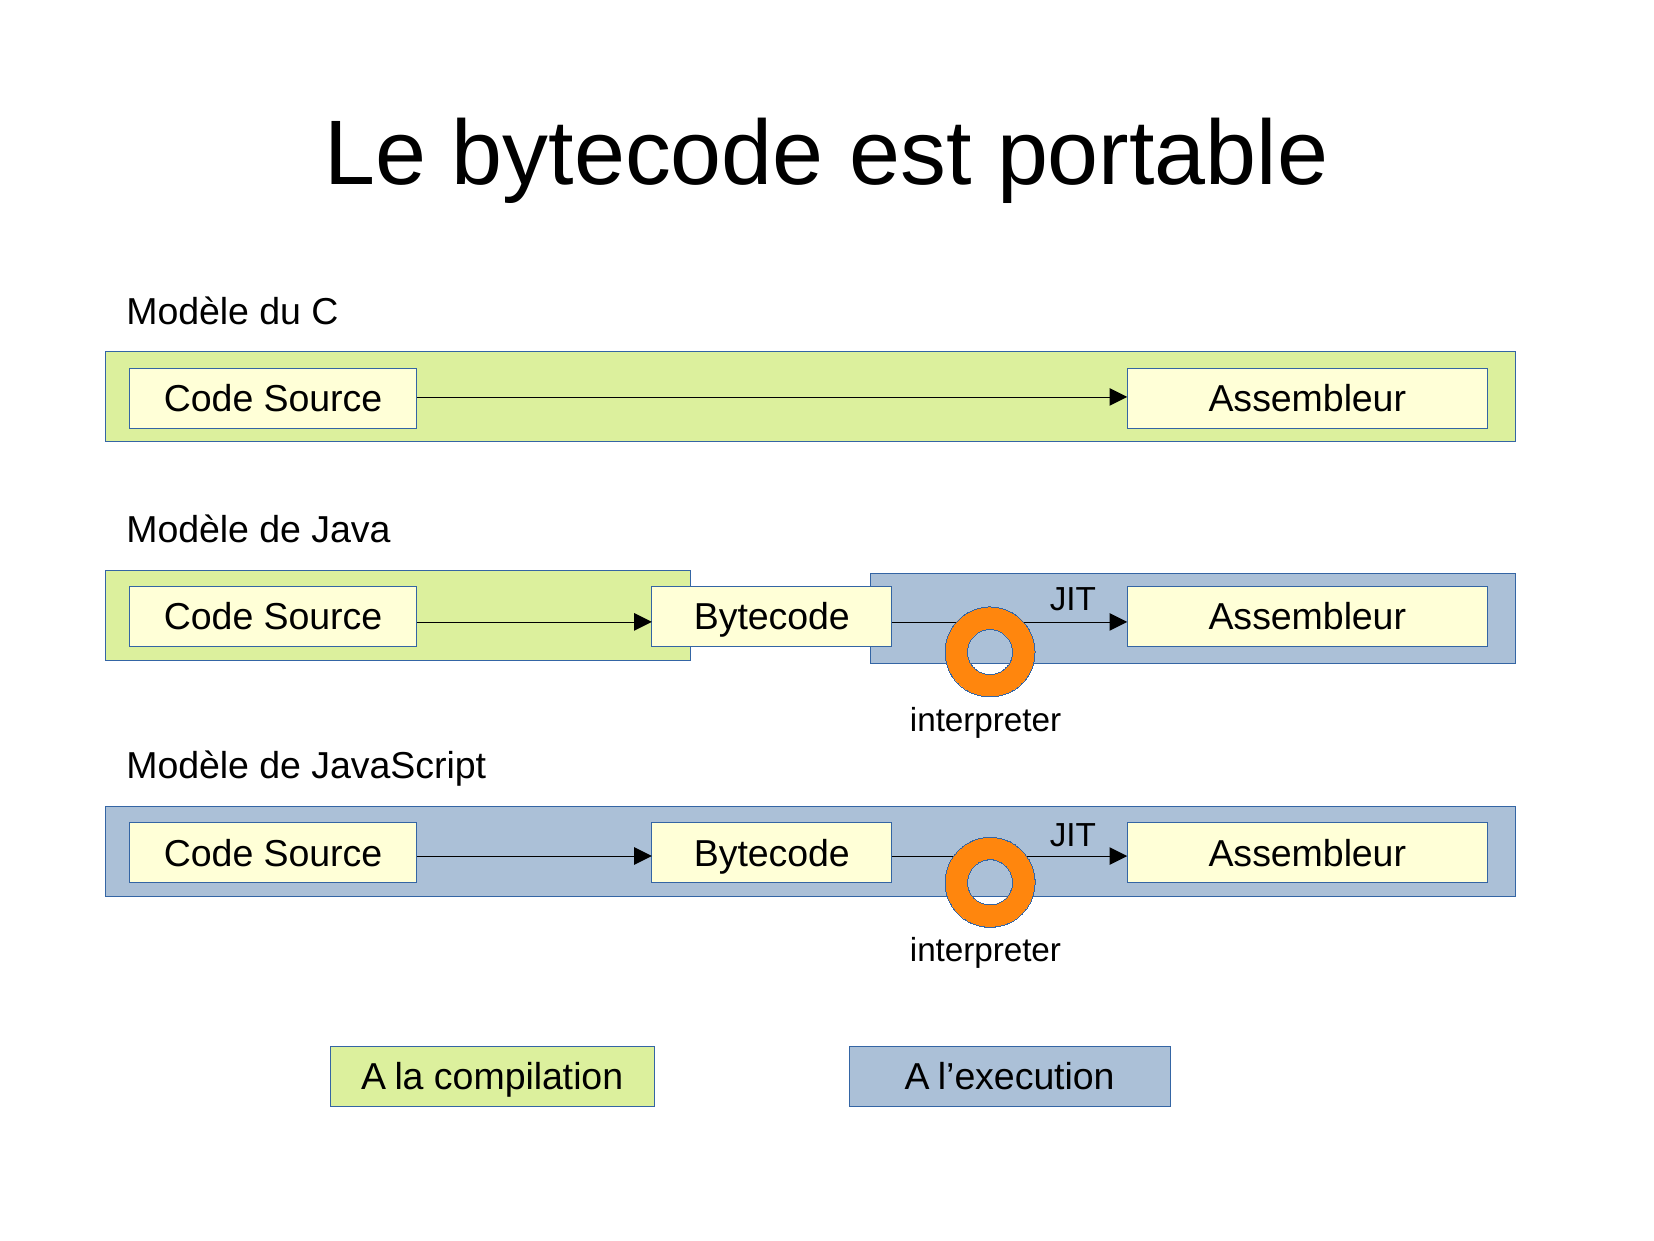

# Le bytecode est portable
Modèle du C
Code Source
Assembleur
Modèle de Java
JIT
Code Source
Bytecode
Assembleur
interpreter
Modèle de JavaScript
JIT
Code Source
Bytecode
Assembleur
interpreter
A la compilation
A l’execution